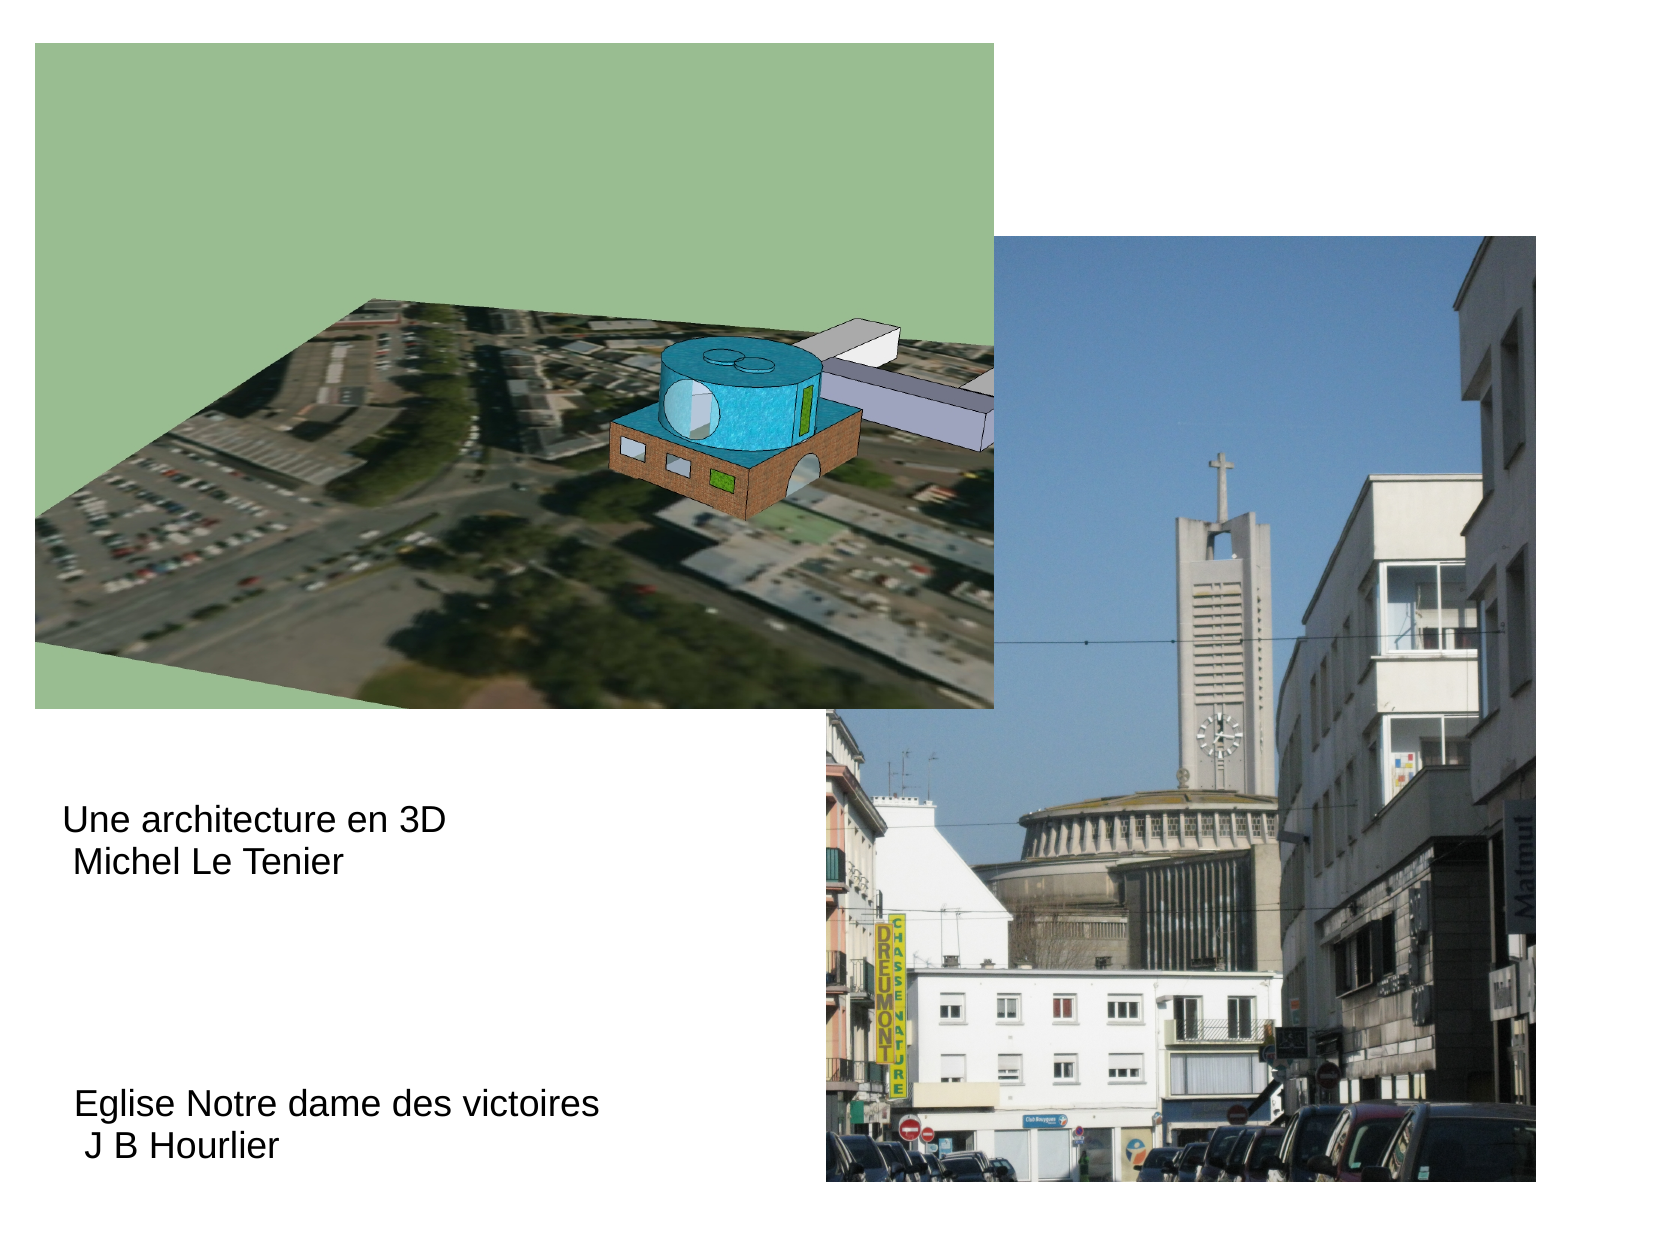

#
Une architecture en 3D
 Michel Le Tenier
Eglise Notre dame des victoires
 J B Hourlier